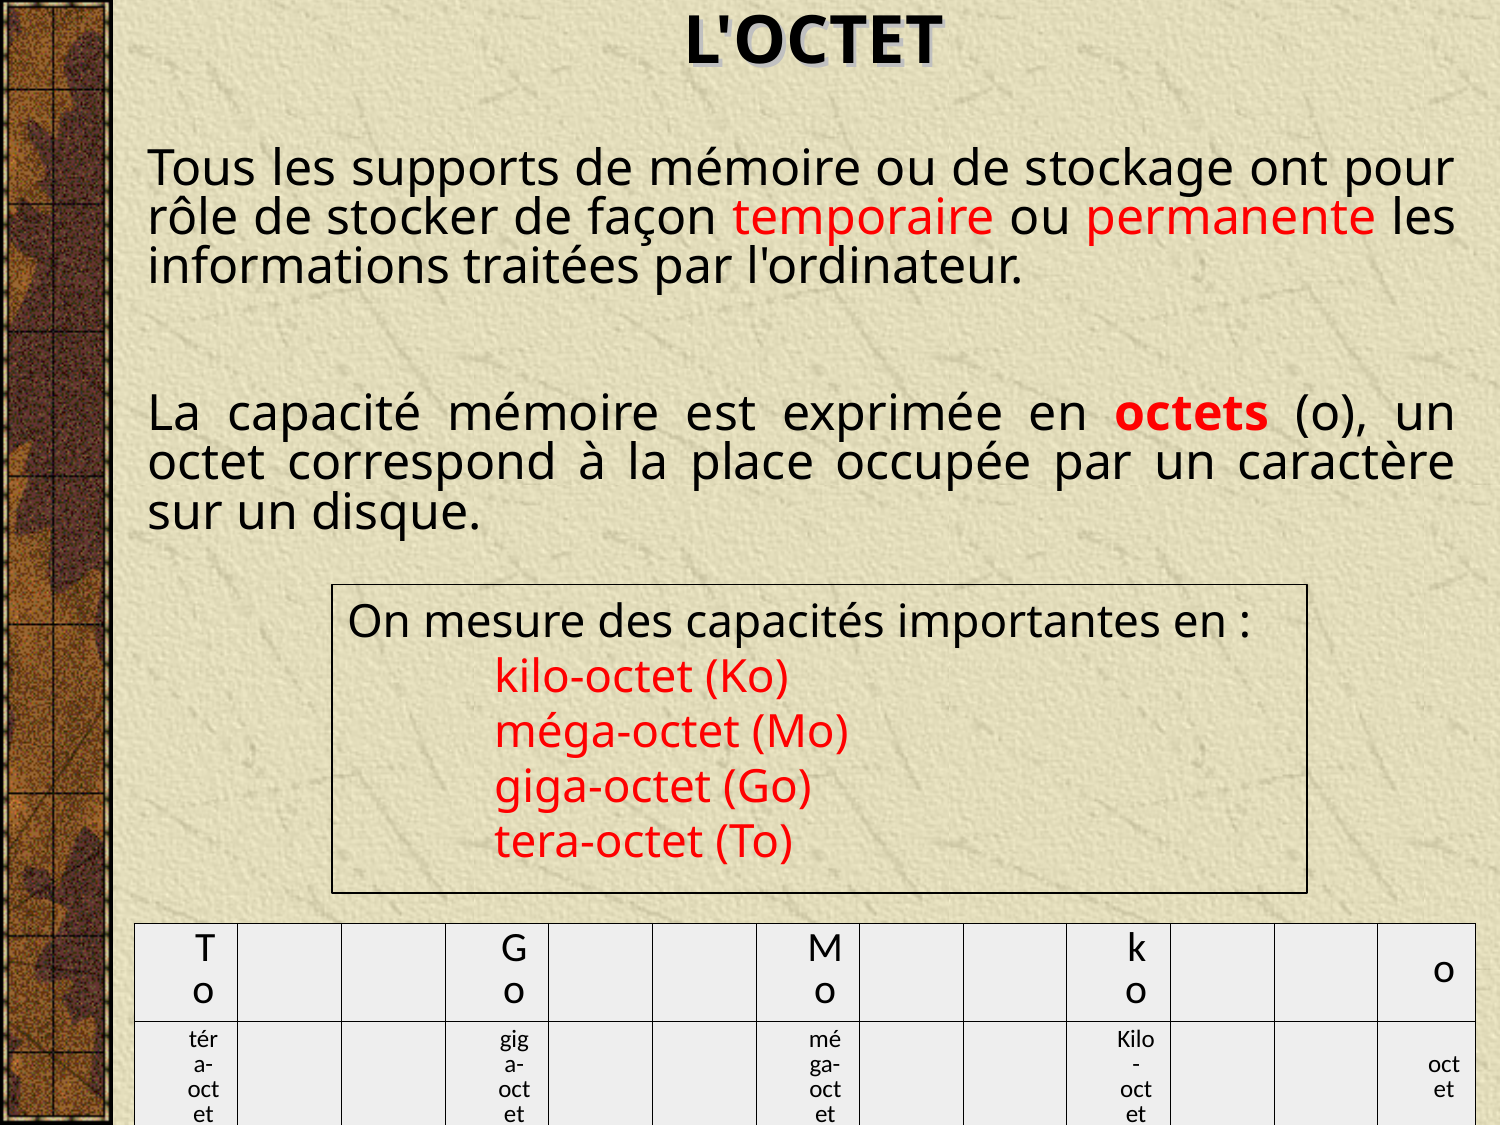

L'OCTET
Tous les supports de mémoire ou de stockage ont pour rôle de stocker de façon temporaire ou permanente les informations traitées par l'ordinateur.
La capacité mémoire est exprimée en octets (o), un octet correspond à la place occupée par un caractère sur un disque.
On mesure des capacités importantes en :
		kilo-octet (Ko)‏
		méga-octet (Mo)‏
		giga-octet (Go)
 		tera-octet (To)
| To | | | Go | | | Mo | | | ko | | | o |
| --- | --- | --- | --- | --- | --- | --- | --- | --- | --- | --- | --- | --- |
| téra-octet | | | giga-octet | | | méga-octet | | | Kilo-octet | | | octet |